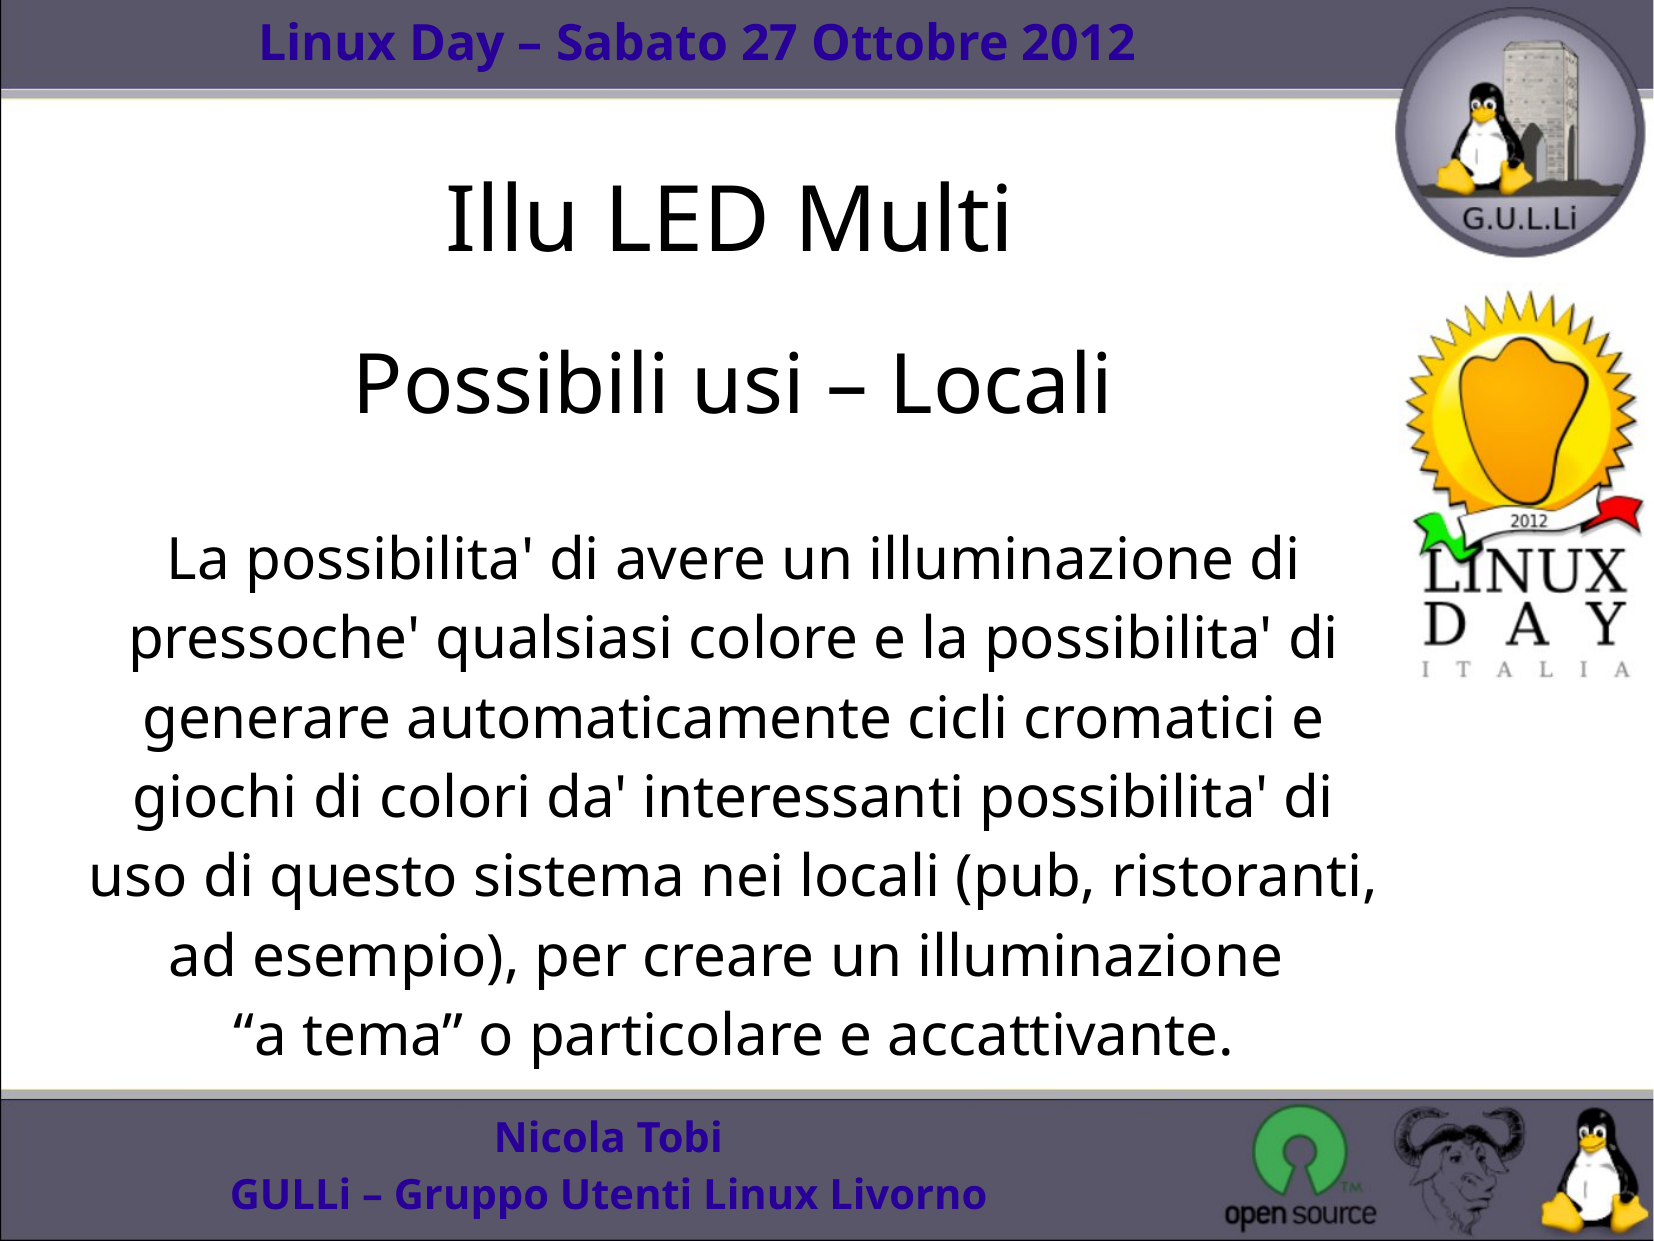

Linux Day – Sabato 27 Ottobre 2012
# Illu LED Multi
Possibili usi – Locali
La possibilita' di avere un illuminazione di pressoche' qualsiasi colore e la possibilita' di generare automaticamente cicli cromatici e giochi di colori da' interessanti possibilita' di uso di questo sistema nei locali (pub, ristoranti, ad esempio), per creare un illuminazione
“a tema” o particolare e accattivante.
Nicola Tobi
GULLi – Gruppo Utenti Linux Livorno